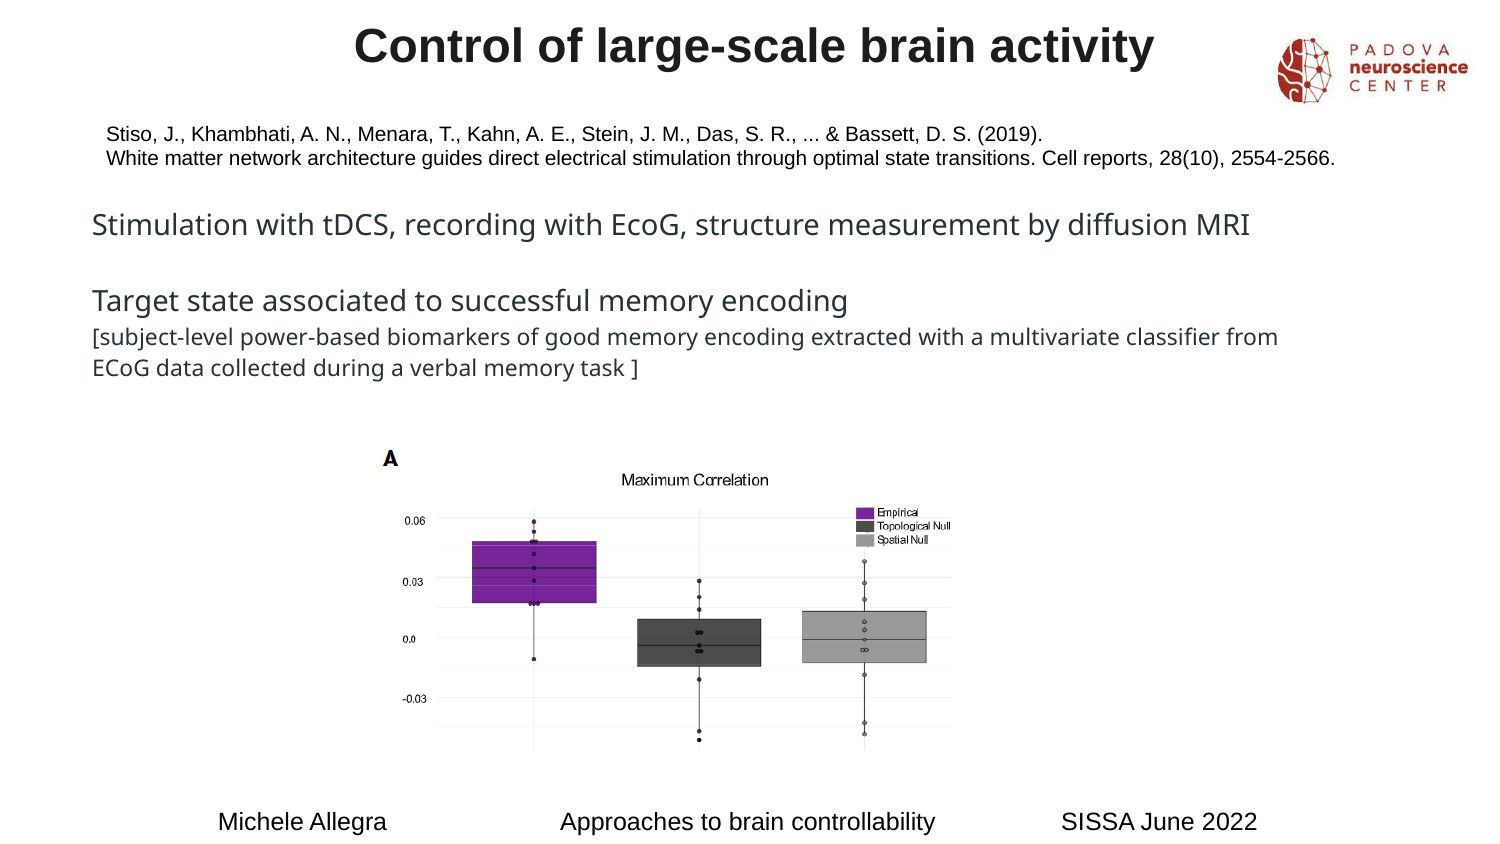

Control of large-scale brain activity
Stiso, J., Khambhati, A. N., Menara, T., Kahn, A. E., Stein, J. M., Das, S. R., ... & Bassett, D. S. (2019). White matter network architecture guides direct electrical stimulation through optimal state transitions. Cell reports, 28(10), 2554-2566.
Stimulation with tDCS, recording with EcoG, structure measurement by diffusion MRI
Target state associated to successful memory encoding
[subject-level power-based biomarkers of good memory encoding extracted with a multivariate classifier from ECoG data collected during a verbal memory task ]
Michele Allegra Approaches to brain controllability SISSA June 2022